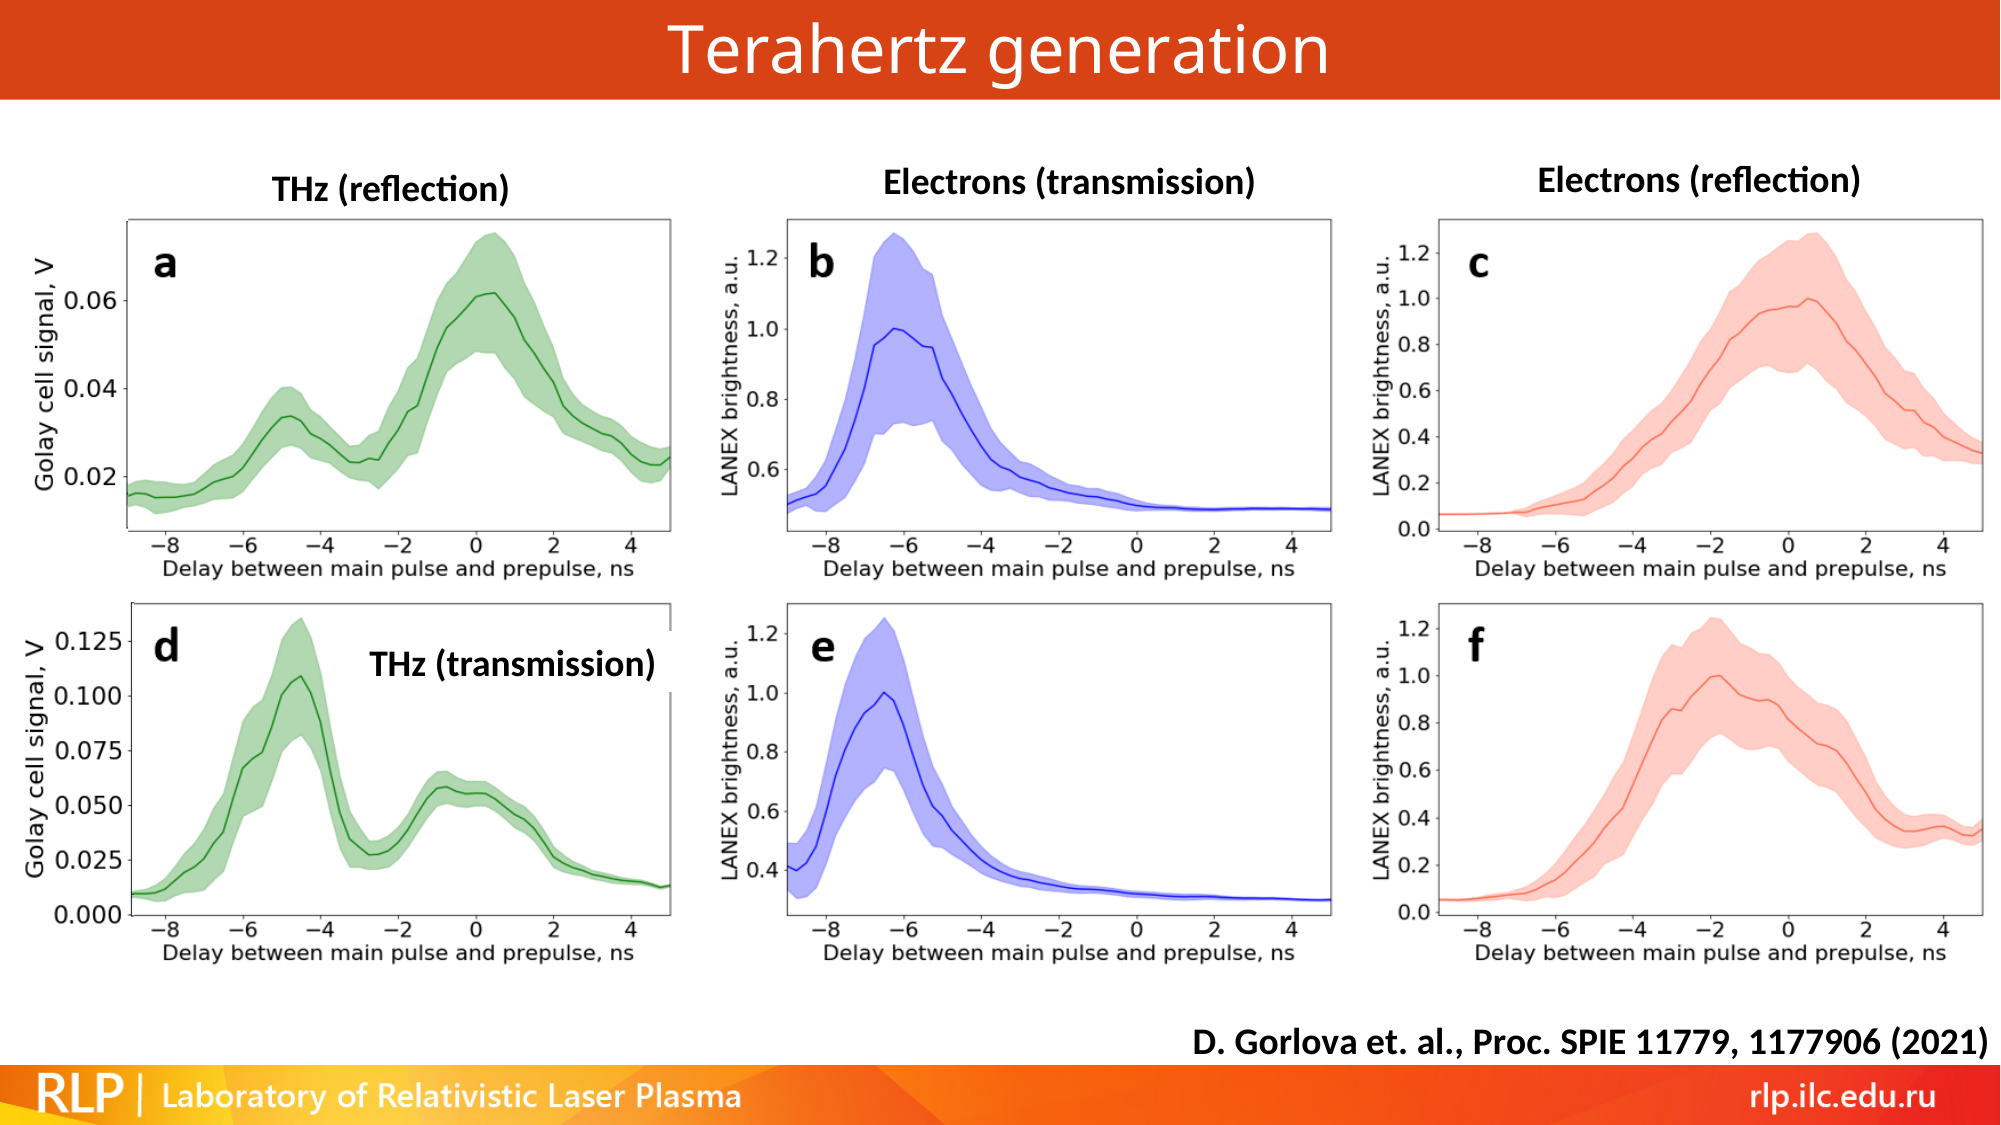

Terahertz generation
Electrons (reflection)
Electrons (transmission)
THz (reflection)
THz (transmission)
D. Gorlova et. al., Proc. SPIE 11779, 1177906 (2021)
UltrafastLight-2020, September 30, Moscow, LPI